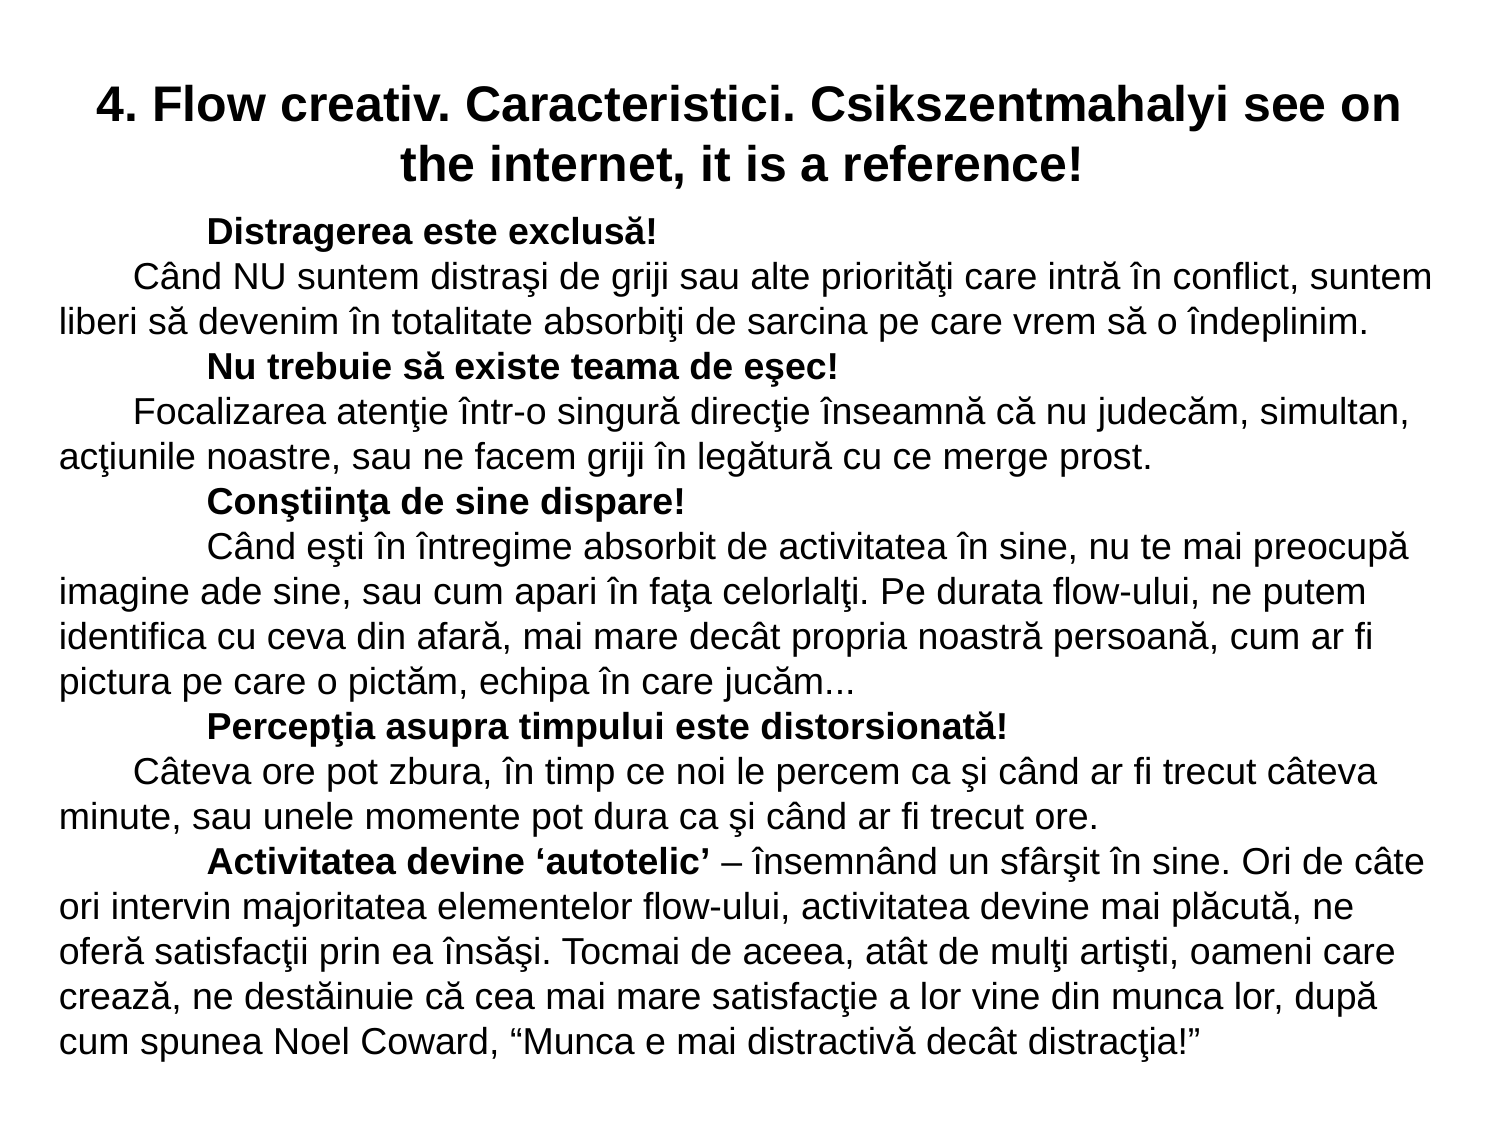

4. Flow creativ. Caracteristici. Csikszentmahalyi see on the internet, it is a reference!
# Distragerea este exclusă!
	Când NU suntem distraşi de griji sau alte priorităţi care intră în conflict, suntem liberi să devenim în totalitate absorbiţi de sarcina pe care vrem să o îndeplinim.
		Nu trebuie să existe teama de eşec!
	Focalizarea atenţie într-o singură direcţie înseamnă că nu judecăm, simultan, acţiunile noastre, sau ne facem griji în legătură cu ce merge prost.
		Conştiinţa de sine dispare!
		Când eşti în întregime absorbit de activitatea în sine, nu te mai preocupă imagine ade sine, sau cum apari în faţa celorlalţi. Pe durata flow-ului, ne putem identifica cu ceva din afară, mai mare decât propria noastră persoană, cum ar fi pictura pe care o pictăm, echipa în care jucăm...
		Percepţia asupra timpului este distorsionată!
	Câteva ore pot zbura, în timp ce noi le percem ca şi când ar fi trecut câteva minute, sau unele momente pot dura ca şi când ar fi trecut ore.
		Activitatea devine ‘autotelic’ – însemnând un sfârşit în sine. Ori de câte ori intervin majoritatea elementelor flow-ului, activitatea devine mai plăcută, ne oferă satisfacţii prin ea însăşi. Tocmai de aceea, atât de mulţi artişti, oameni care crează, ne destăinuie că cea mai mare satisfacţie a lor vine din munca lor, după cum spunea Noel Coward, “Munca e mai distractivă decât distracţia!”